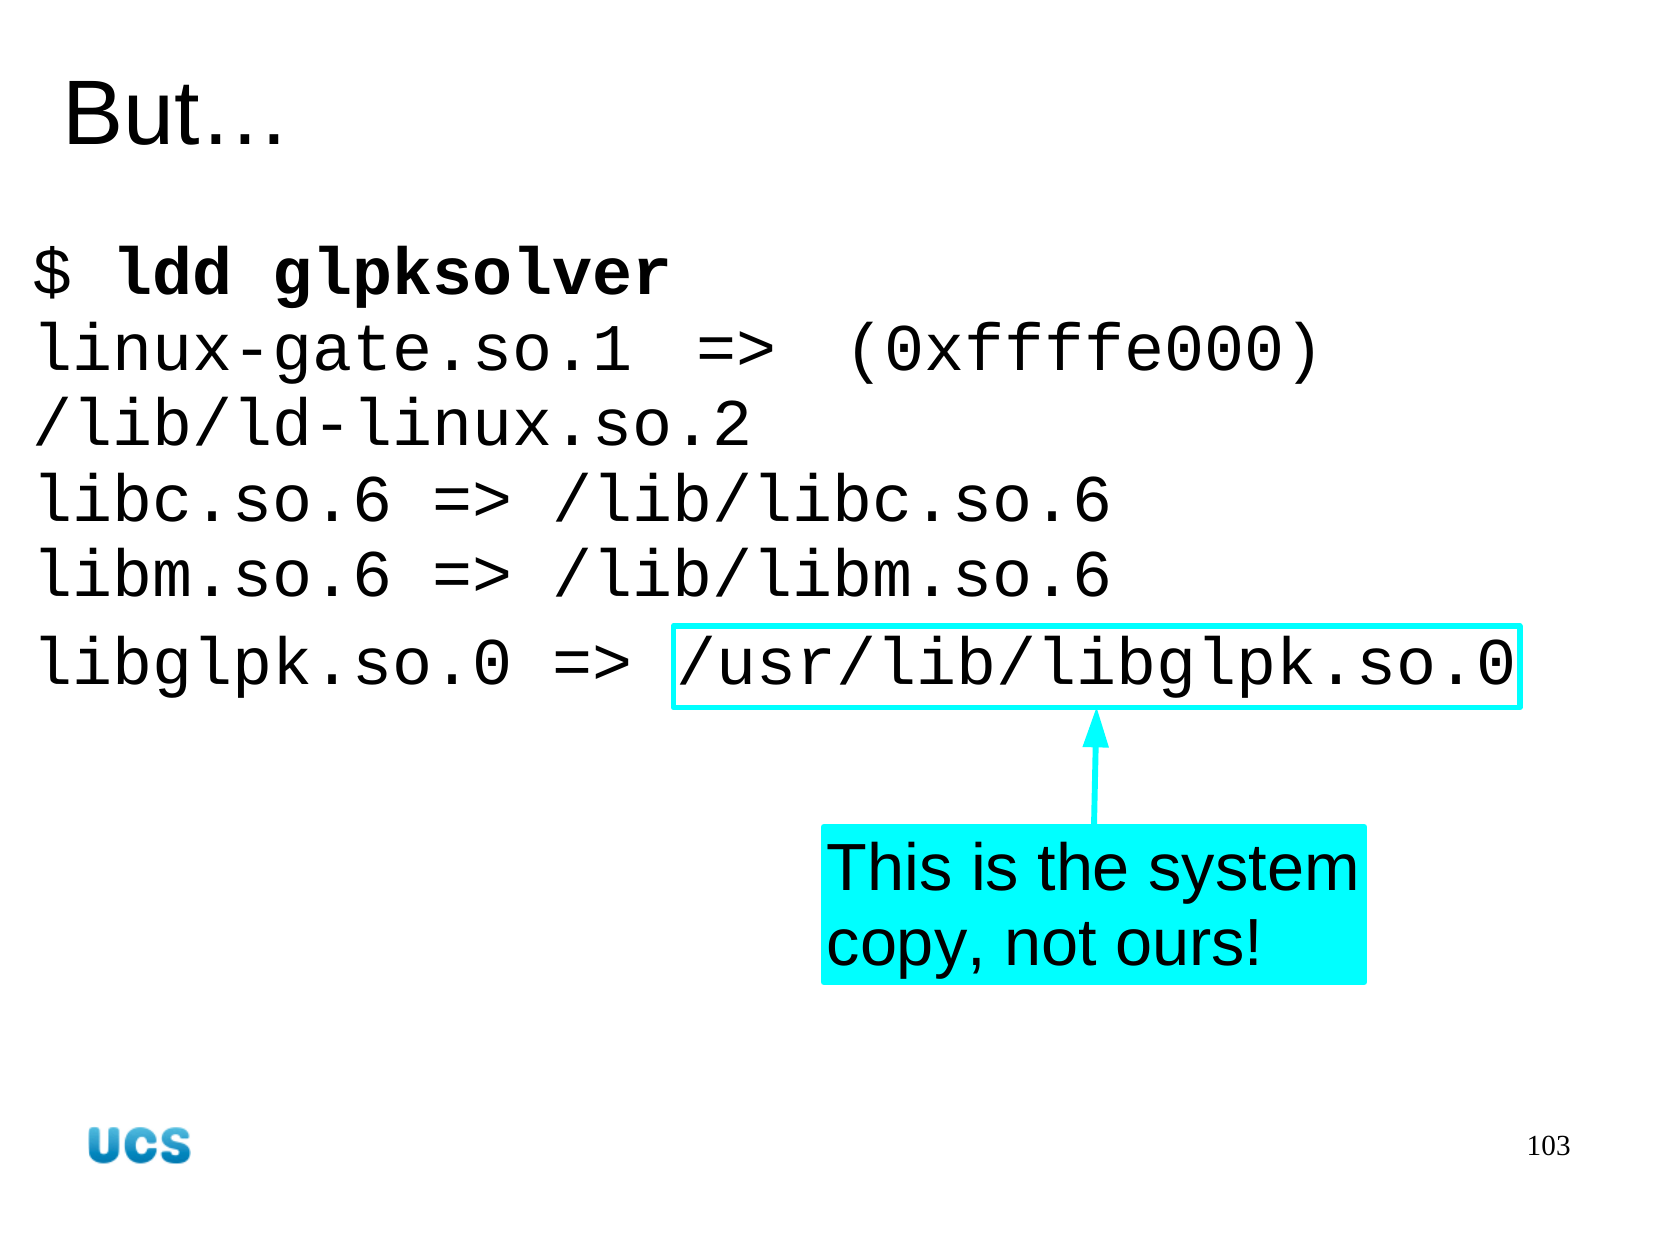

But…
$ ldd glpksolver
linux-gate.so.1	=>	(0xffffe000)
/lib/ld-linux.so.2
libc.so.6 => /lib/libc.so.6
libm.so.6 => /lib/libm.so.6
libglpk.so.0 =>
/usr/lib/libglpk.so.0
This is the system
copy, not ours!
103